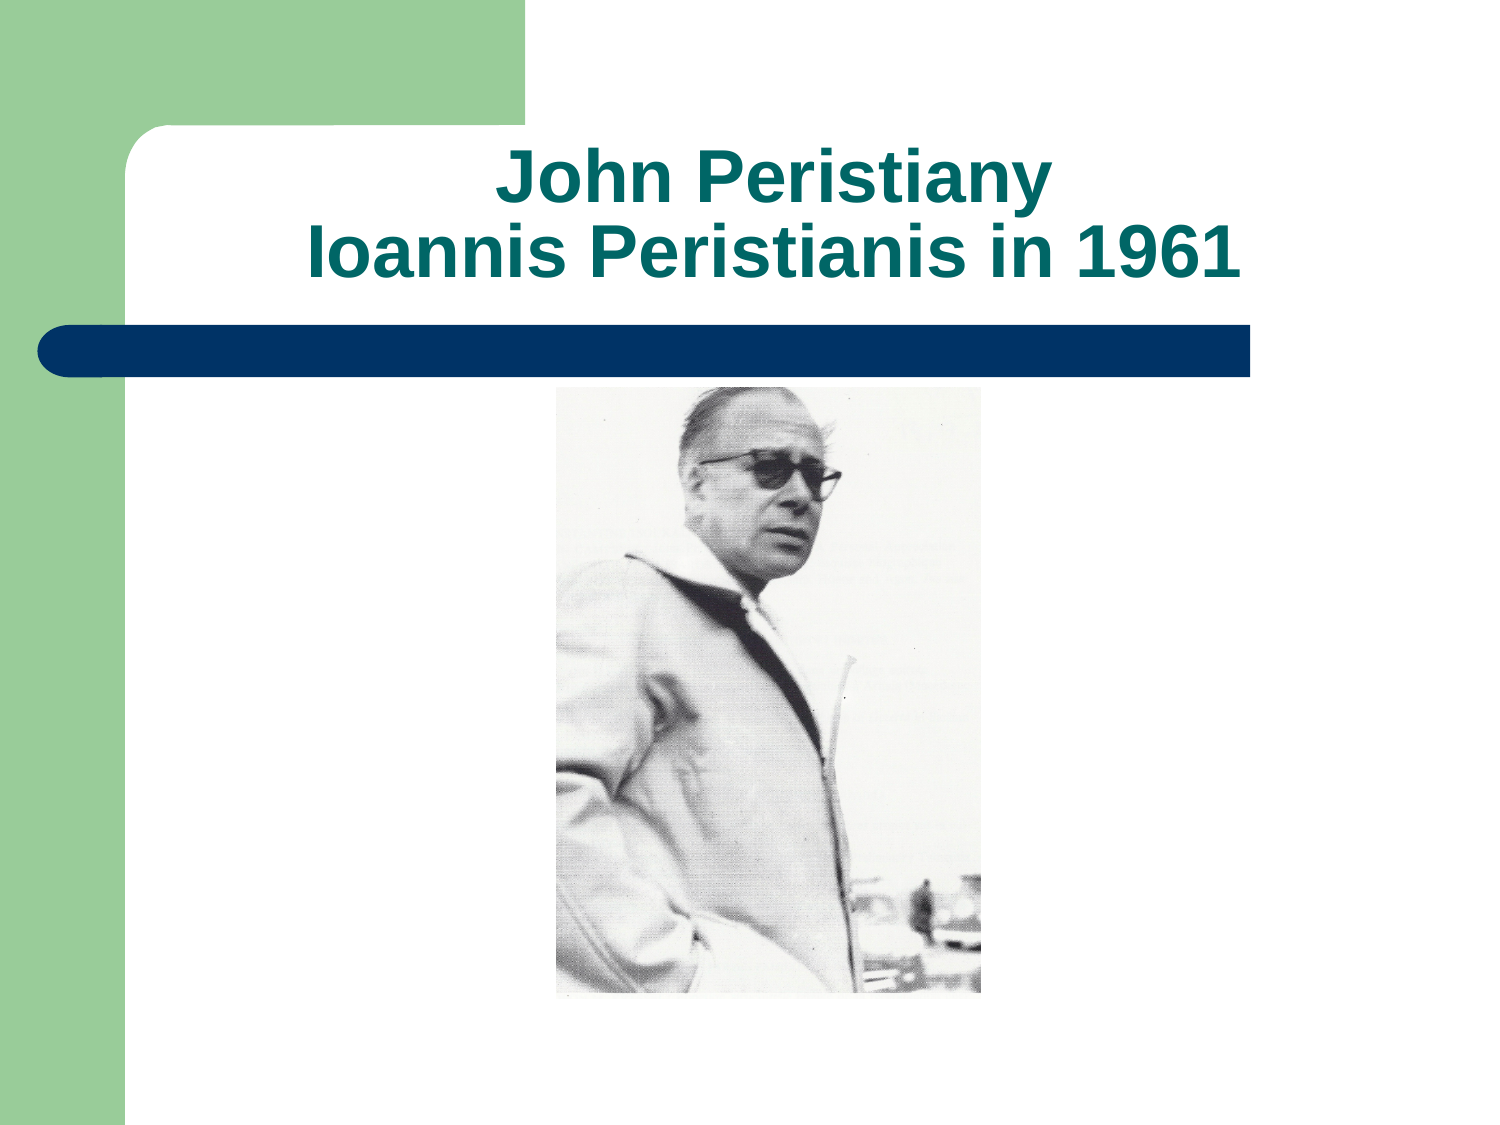

# John Peristiany Ioannis Peristianis in 1961